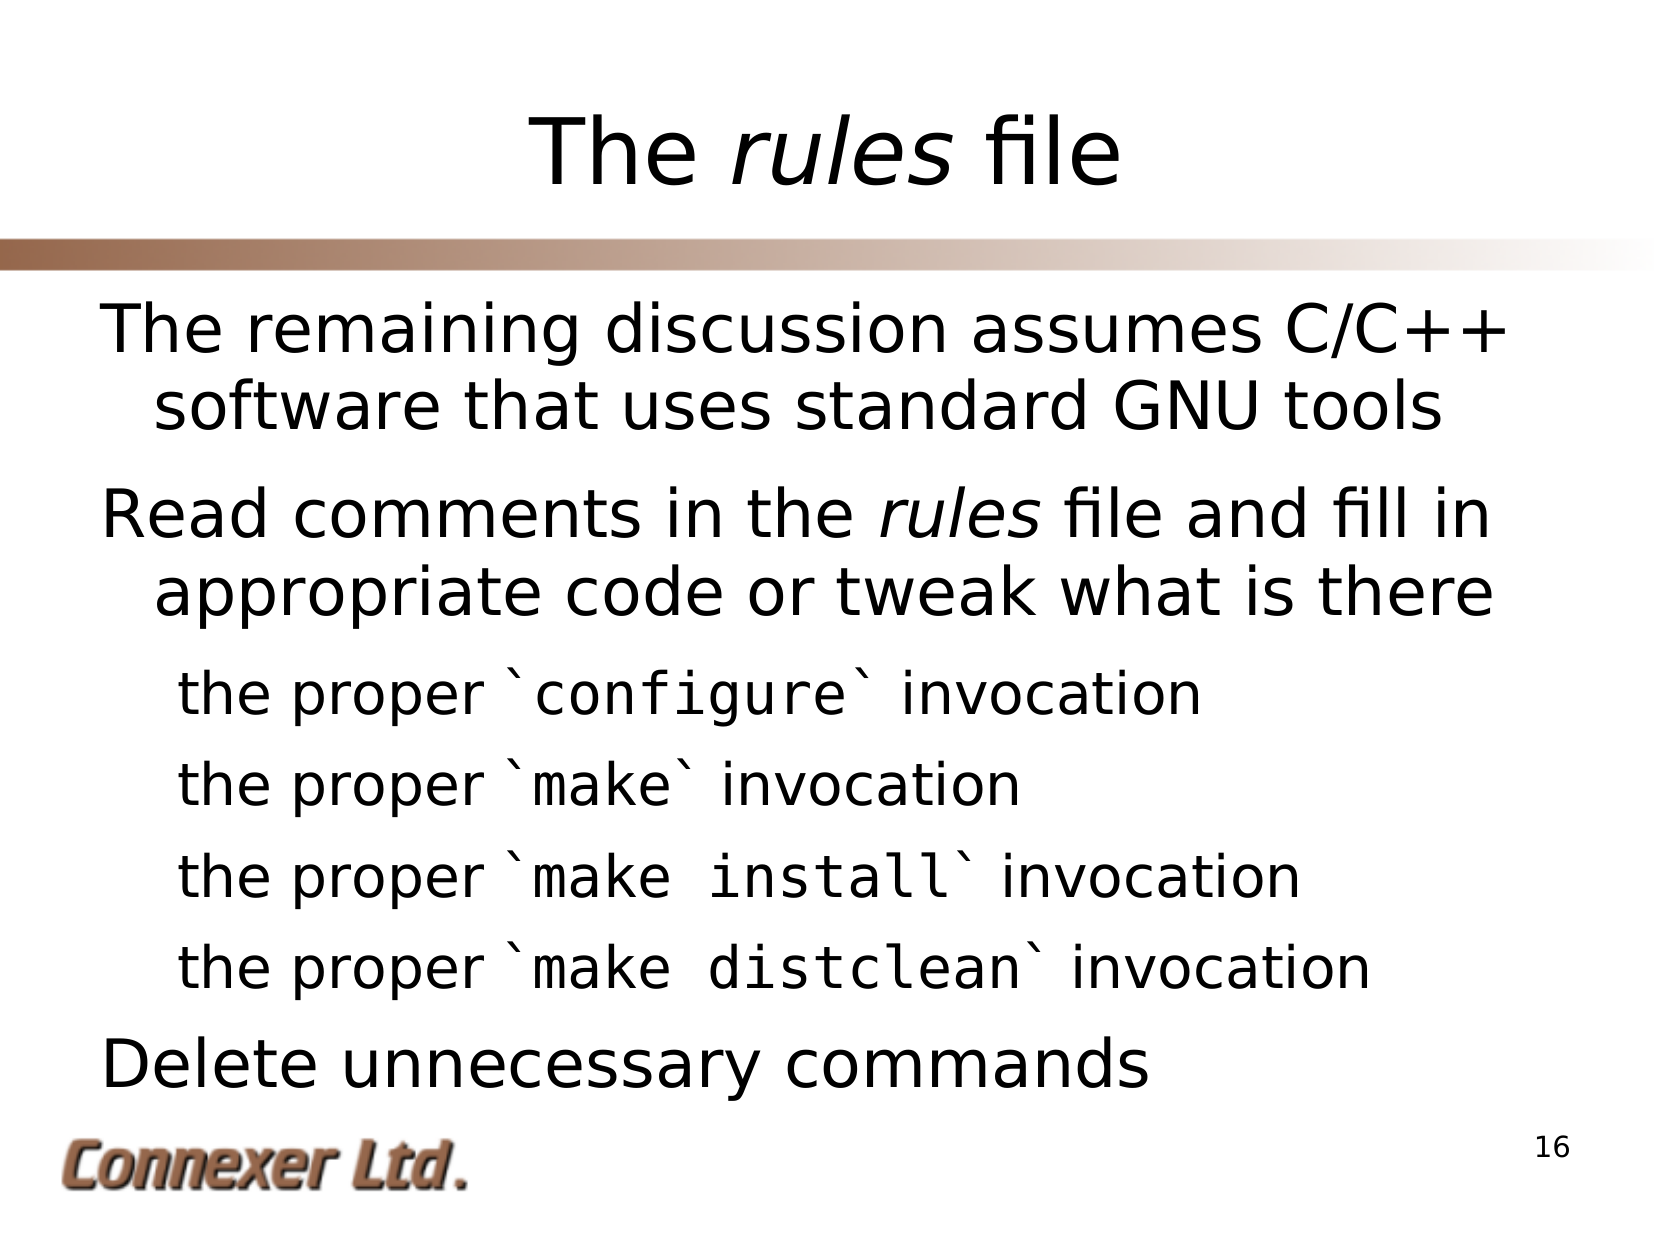

# The rules file
The remaining discussion assumes C/C++ software that uses standard GNU tools
Read comments in the rules file and fill in appropriate code or tweak what is there
the proper `configure` invocation
the proper `make` invocation
the proper `make install` invocation
the proper `make distclean` invocation
Delete unnecessary commands
16